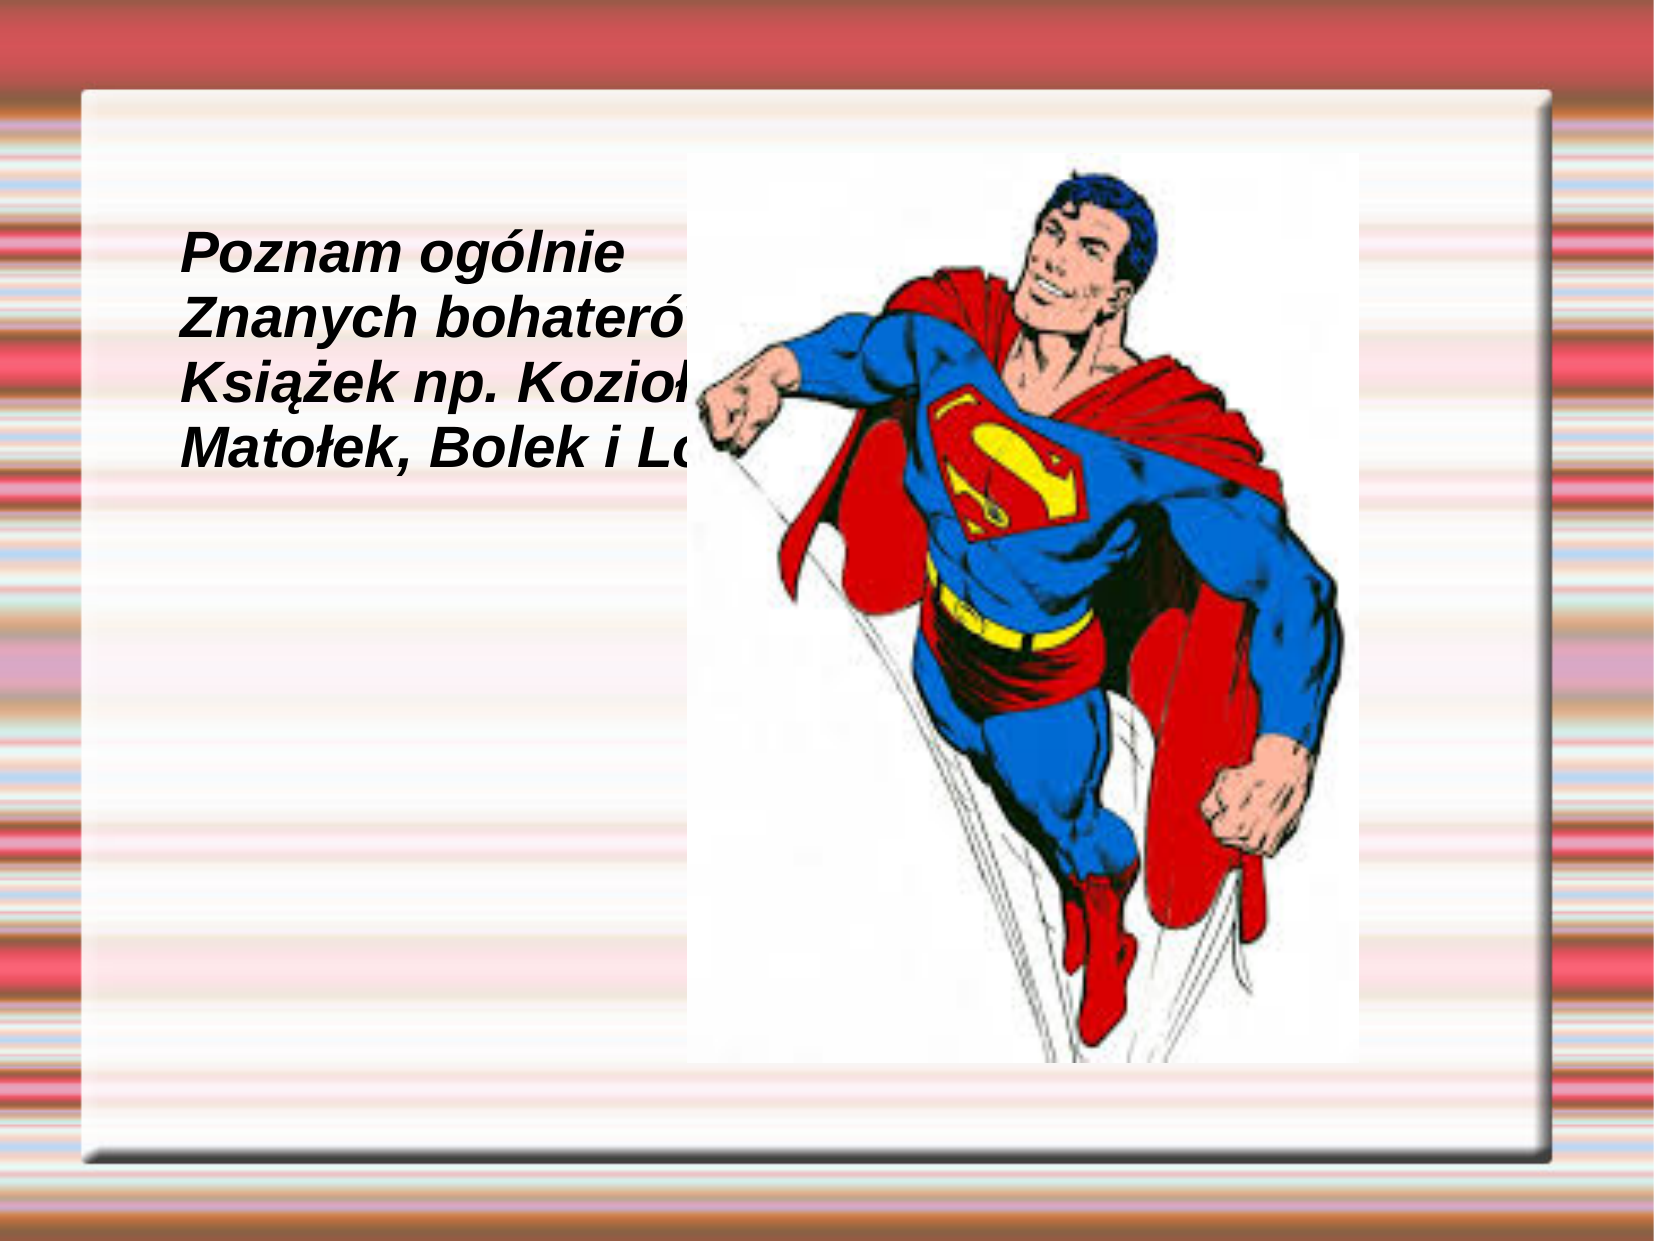

Poznam ogólnie
Znanych bohaterów
Książek np. Koziołek
Matołek, Bolek i Lolek